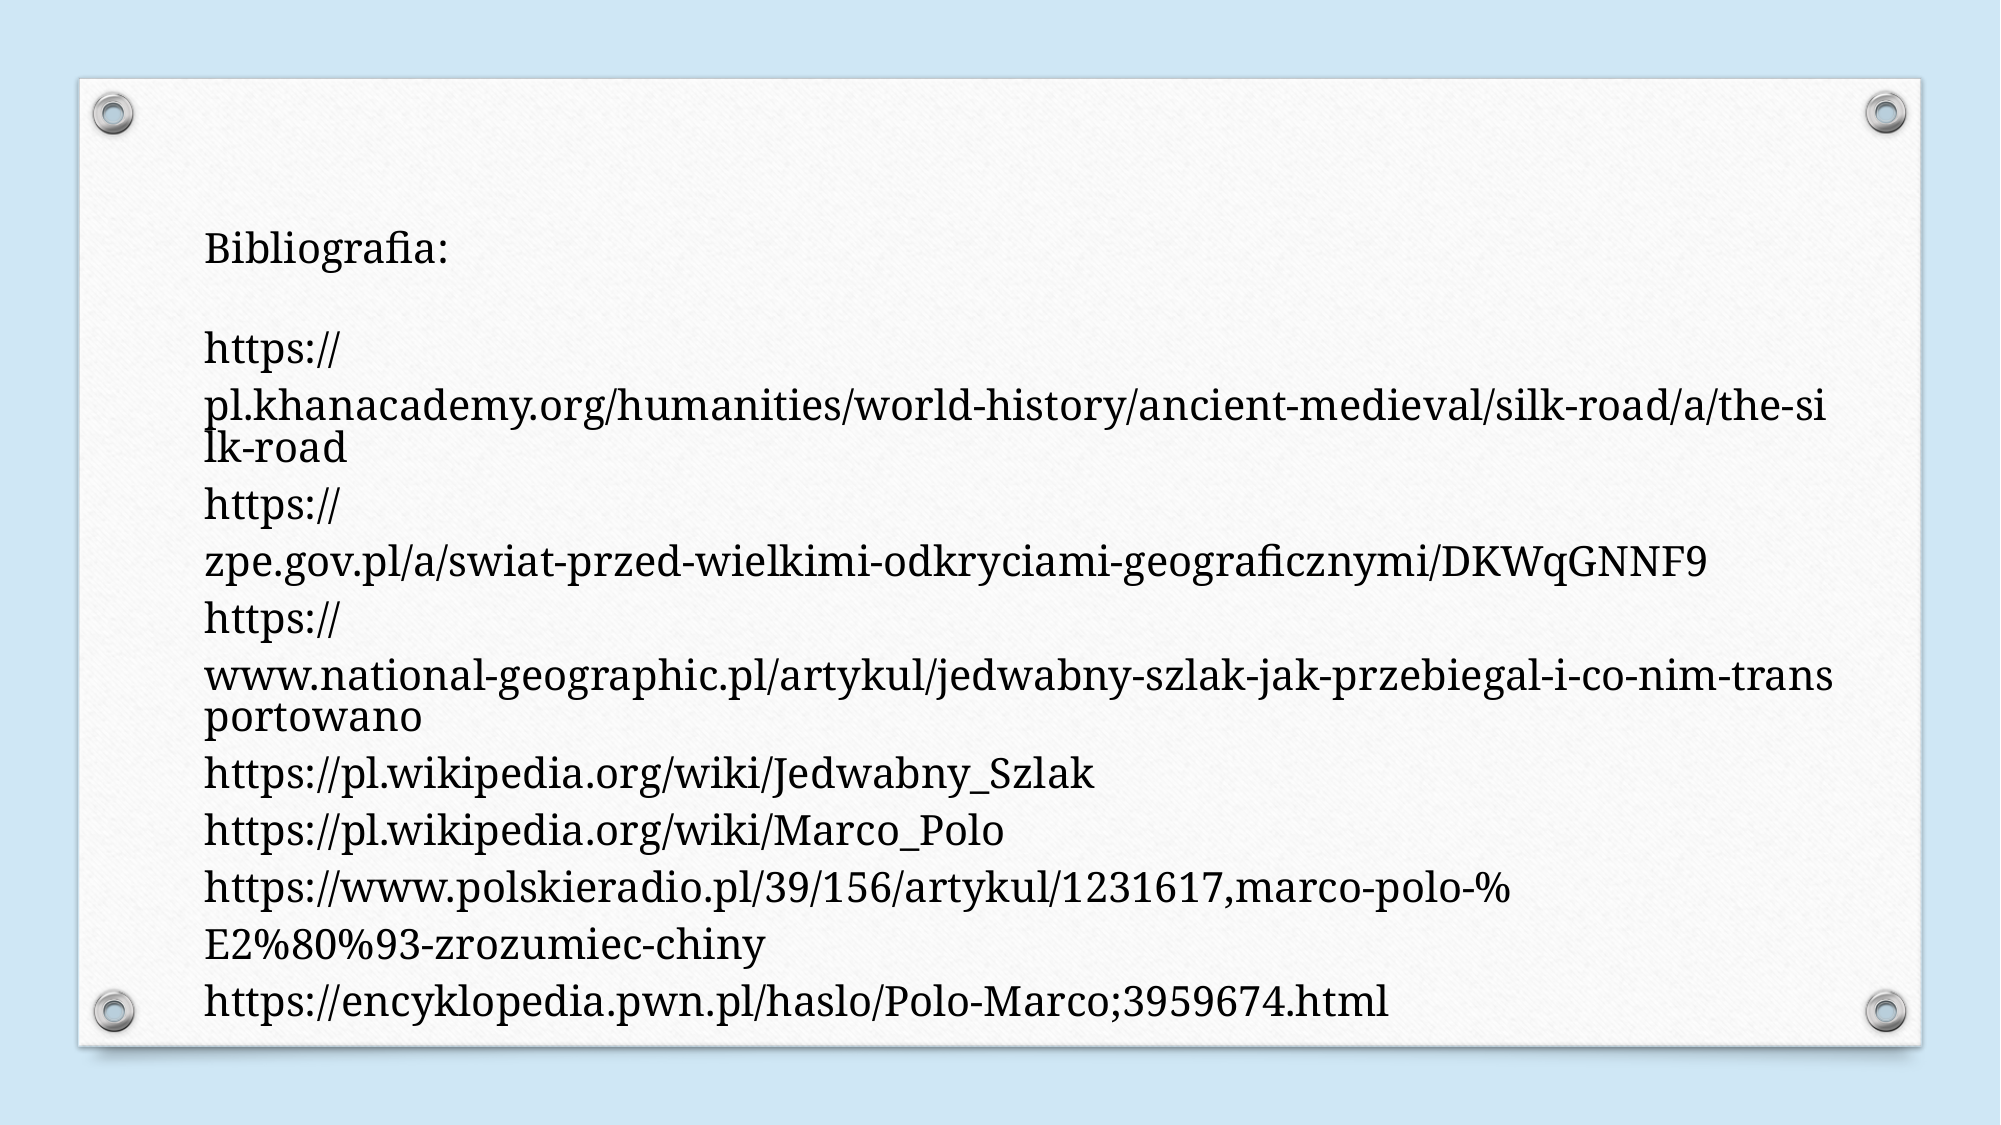

Bibliografia:
https://pl.khanacademy.org/humanities/world-history/ancient-medieval/silk-road/a/the-silk-road
https://zpe.gov.pl/a/swiat-przed-wielkimi-odkryciami-geograficznymi/DKWqGNNF9
https://www.national-geographic.pl/artykul/jedwabny-szlak-jak-przebiegal-i-co-nim-transportowano
https://pl.wikipedia.org/wiki/Jedwabny_Szlak
https://pl.wikipedia.org/wiki/Marco_Polo
https://www.polskieradio.pl/39/156/artykul/1231617,marco-polo-%E2%80%93-zrozumiec-chiny
https://encyklopedia.pwn.pl/haslo/Polo-Marco;3959674.html